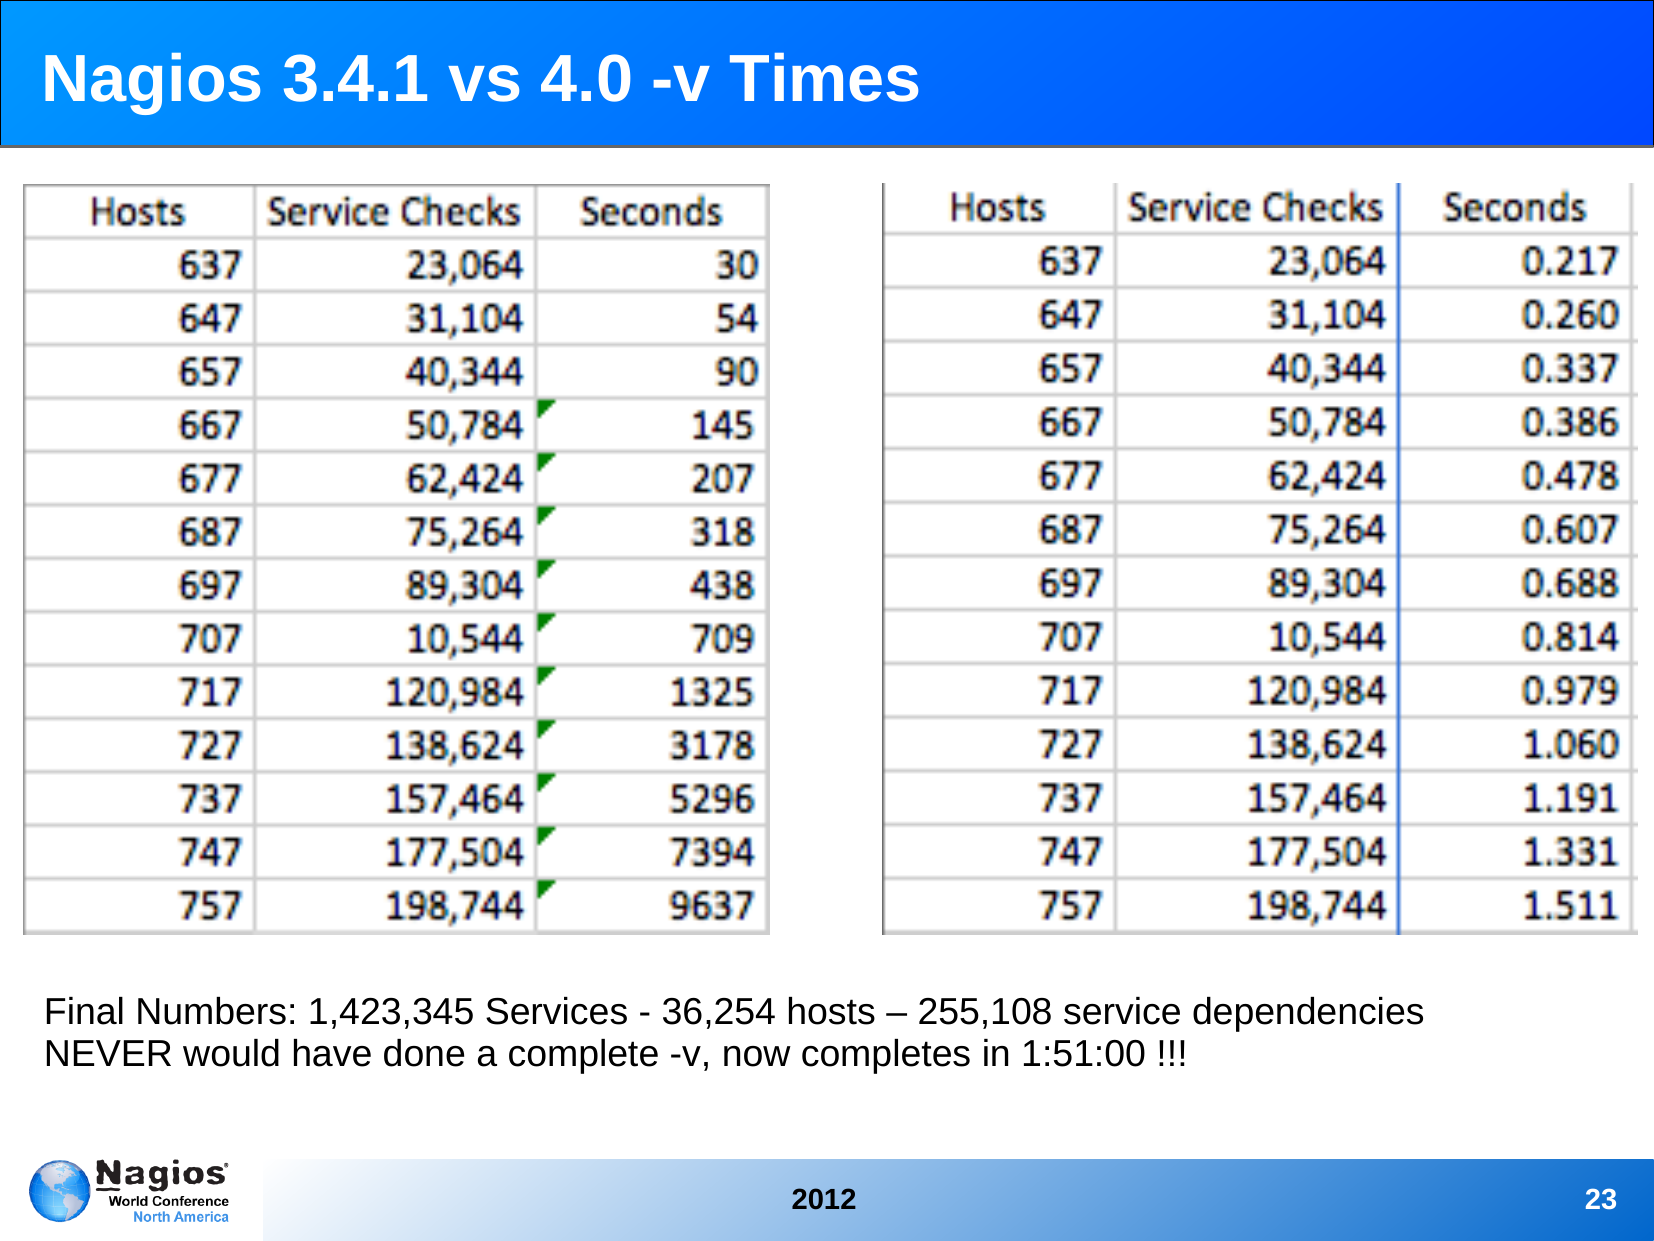

# Nagios 3.4.1 vs 4.0 -v Times
Final Numbers: 1,423,345 Services - 36,254 hosts – 255,108 service dependencies
NEVER would have done a complete -v, now completes in 1:51:00 !!!
2012
23